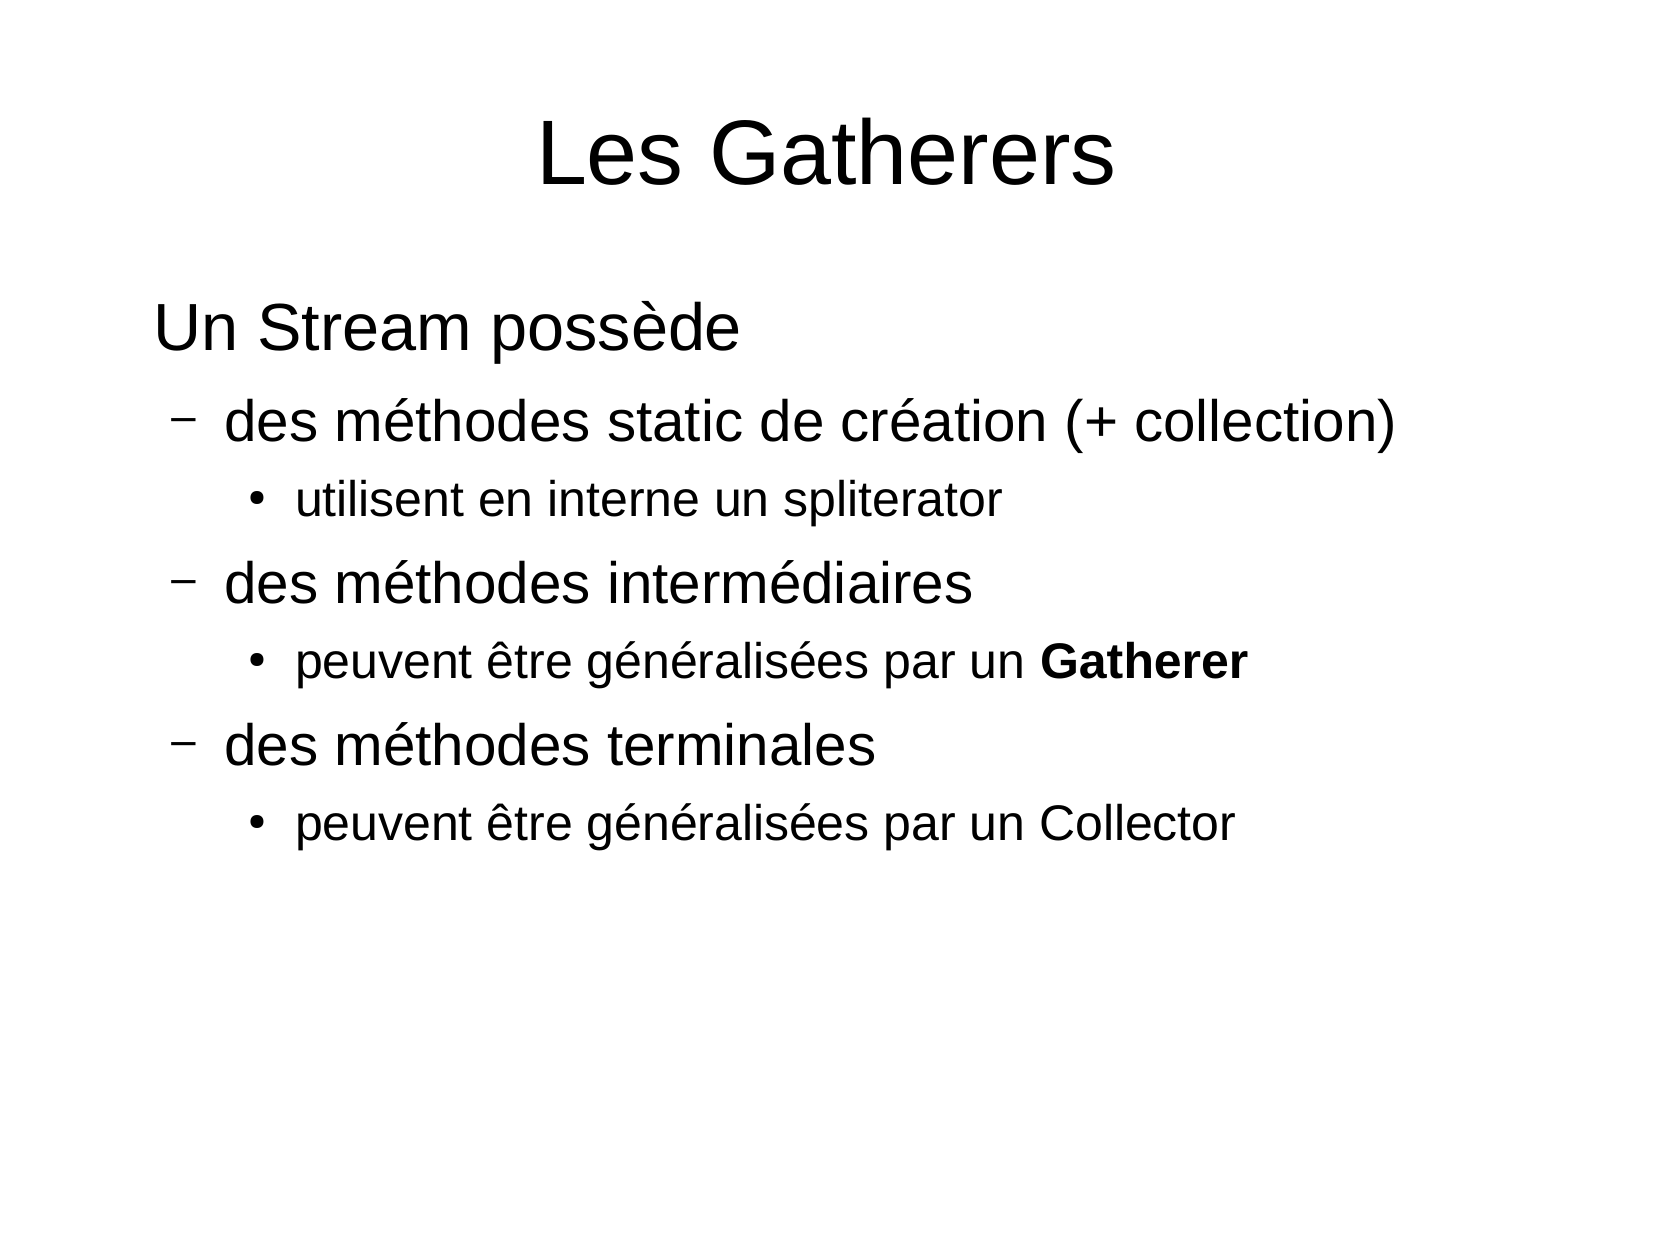

# Les Gatherers
Un Stream possède
des méthodes static de création (+ collection)
utilisent en interne un spliterator
des méthodes intermédiaires
peuvent être généralisées par un Gatherer
des méthodes terminales
peuvent être généralisées par un Collector